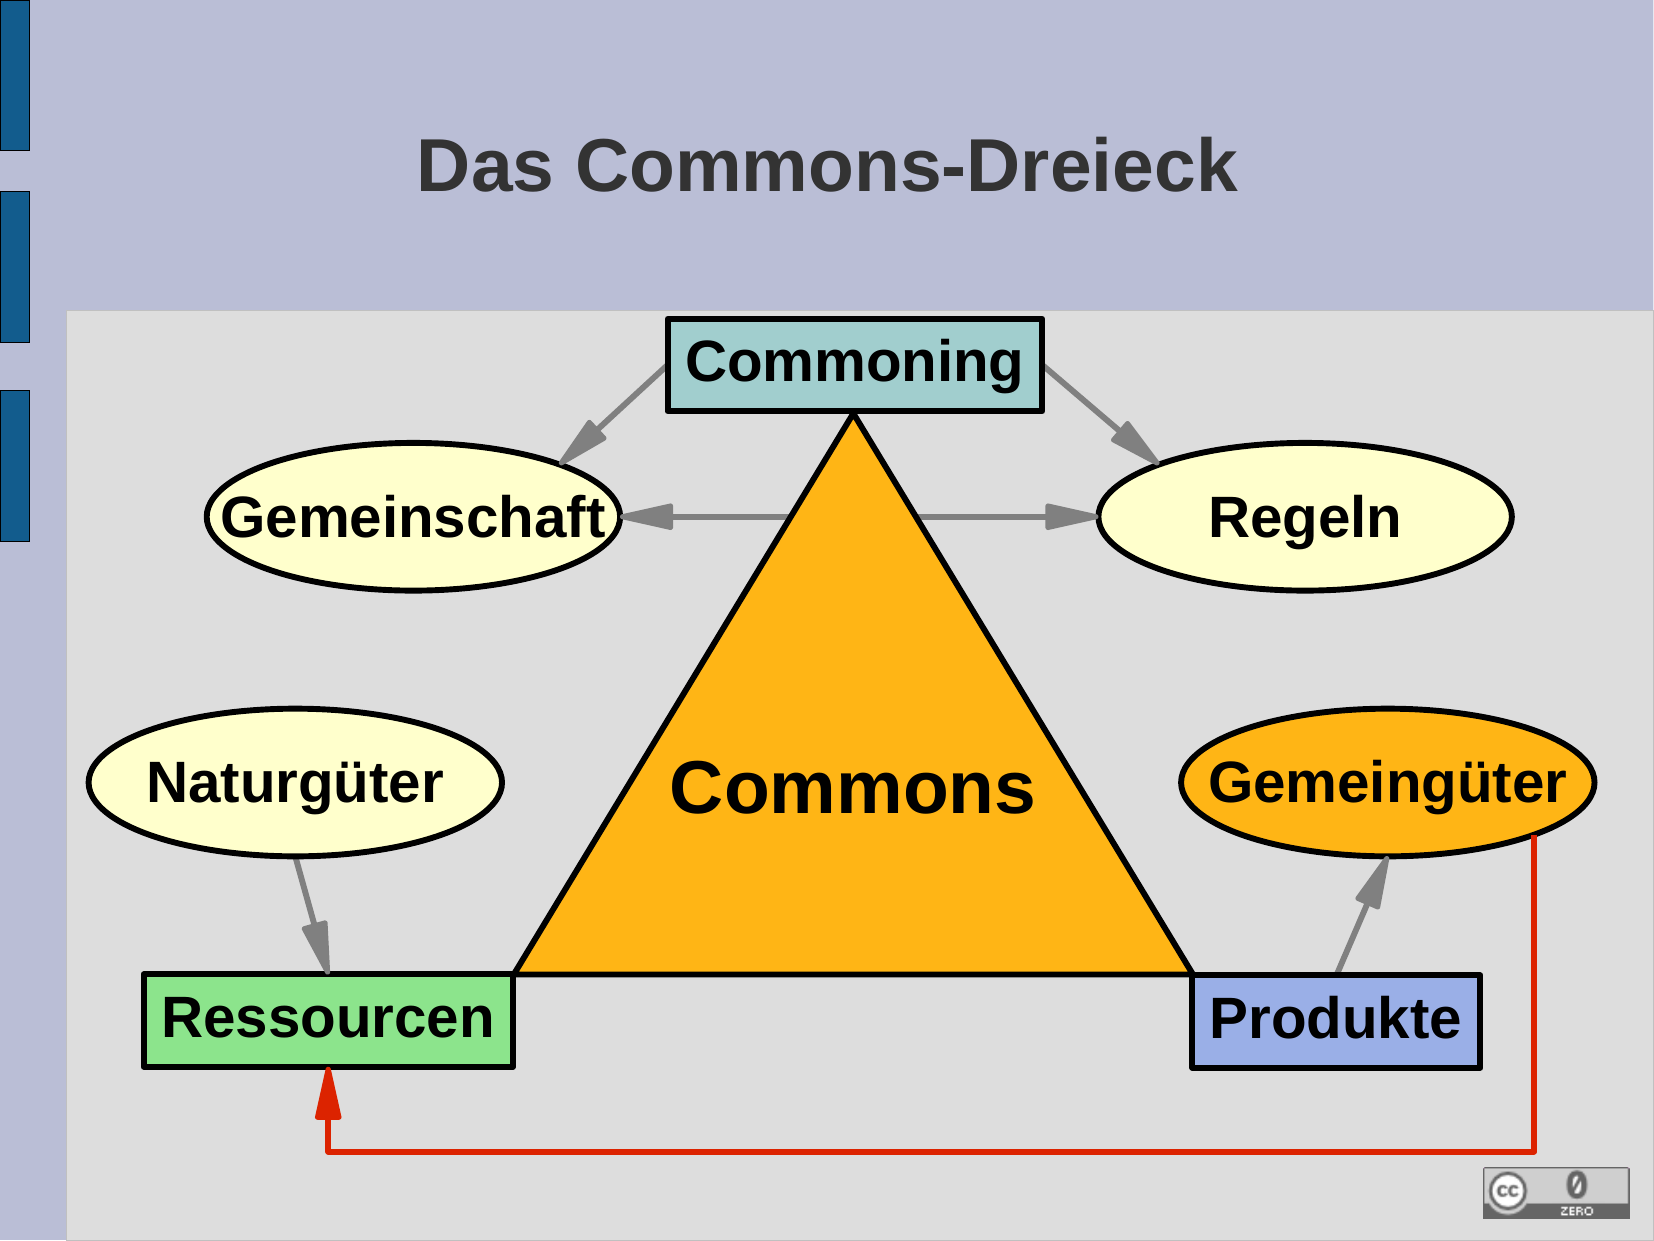

# Das Commons-Dreieck
Commoning
Commons
Gemeinschaft
Regeln
Naturgüter
Gemeingüter
Ressourcen
Produkte